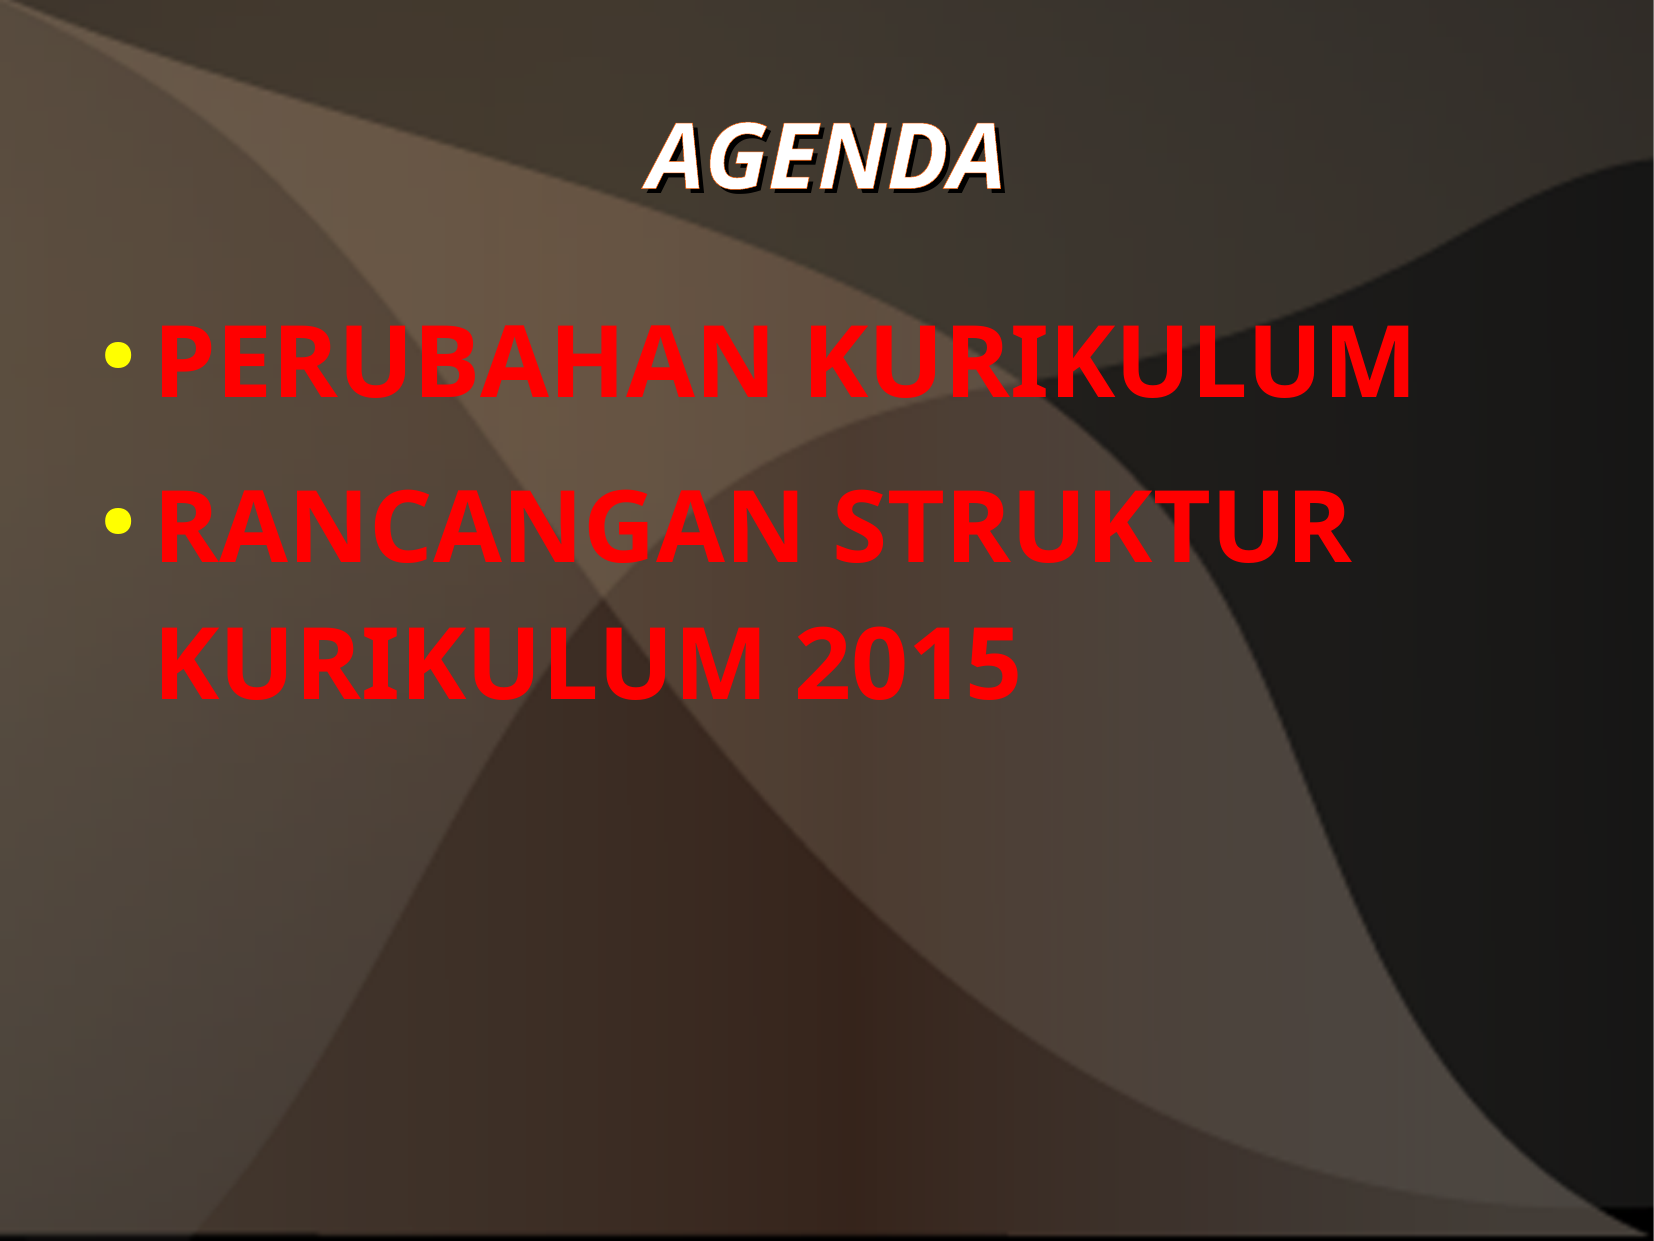

# AGENDA
PERUBAHAN KURIKULUM
RANCANGAN STRUKTUR KURIKULUM 2015